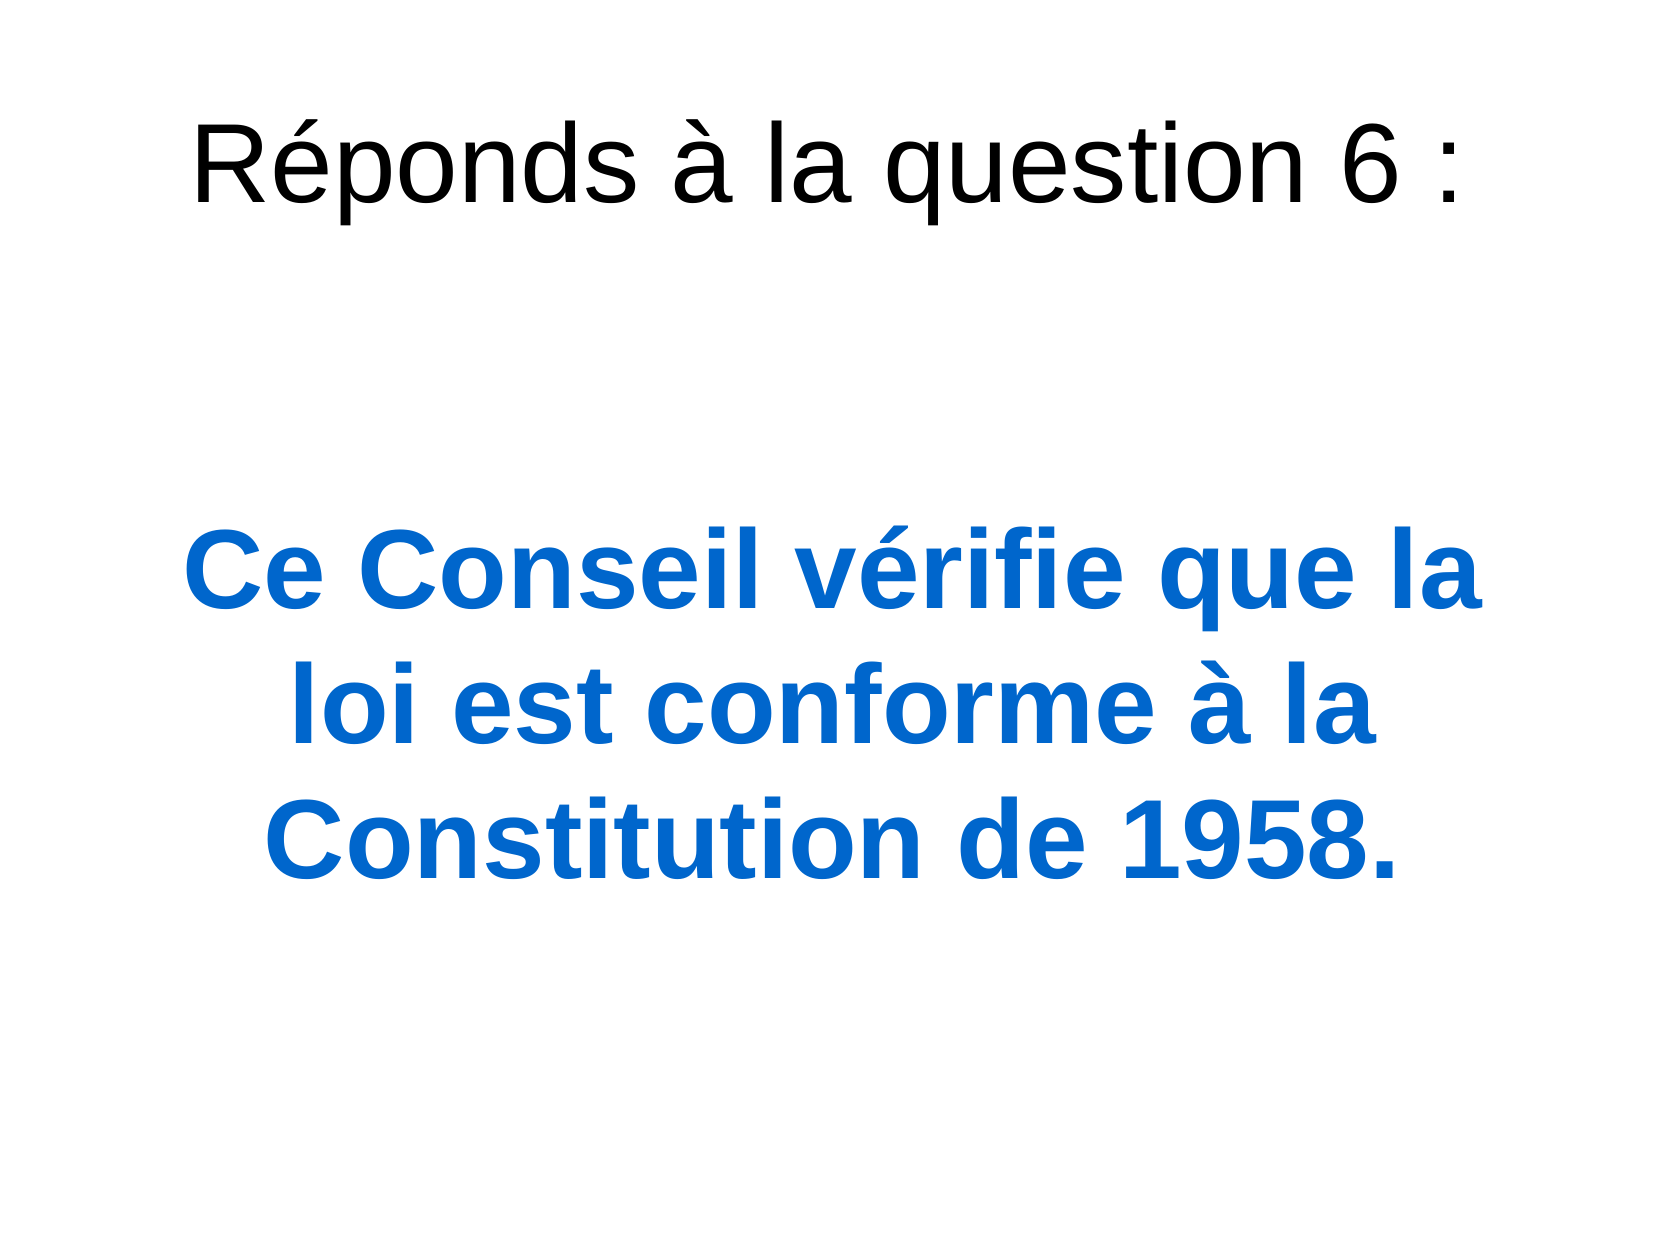

# Réponds à la question 6 :
Ce Conseil vérifie que la loi est conforme à la Constitution de 1958.